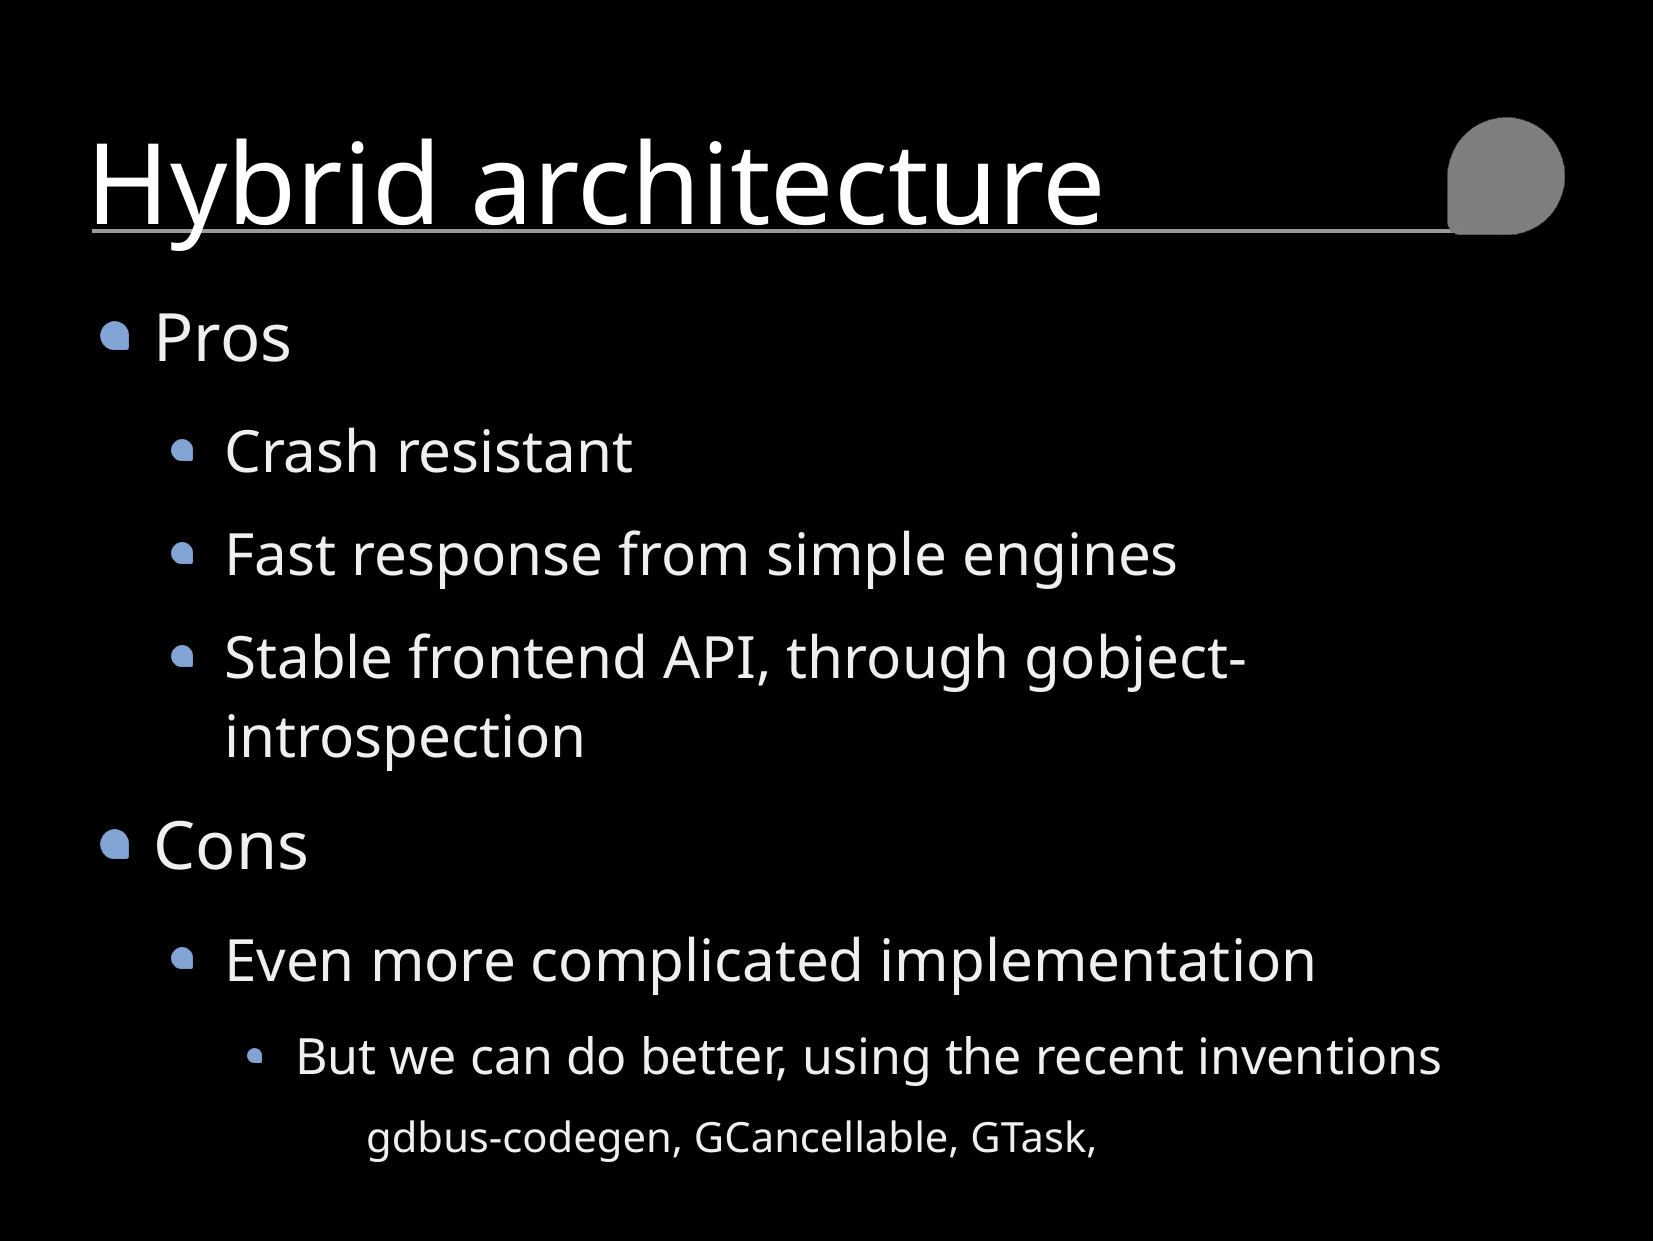

# Hybrid architecture
Pros
Crash resistant
Fast response from simple engines
Stable frontend API, through gobject-introspection
Cons
Even more complicated implementation
But we can do better, using the recent inventions
gdbus-codegen, GCancellable, GTask,